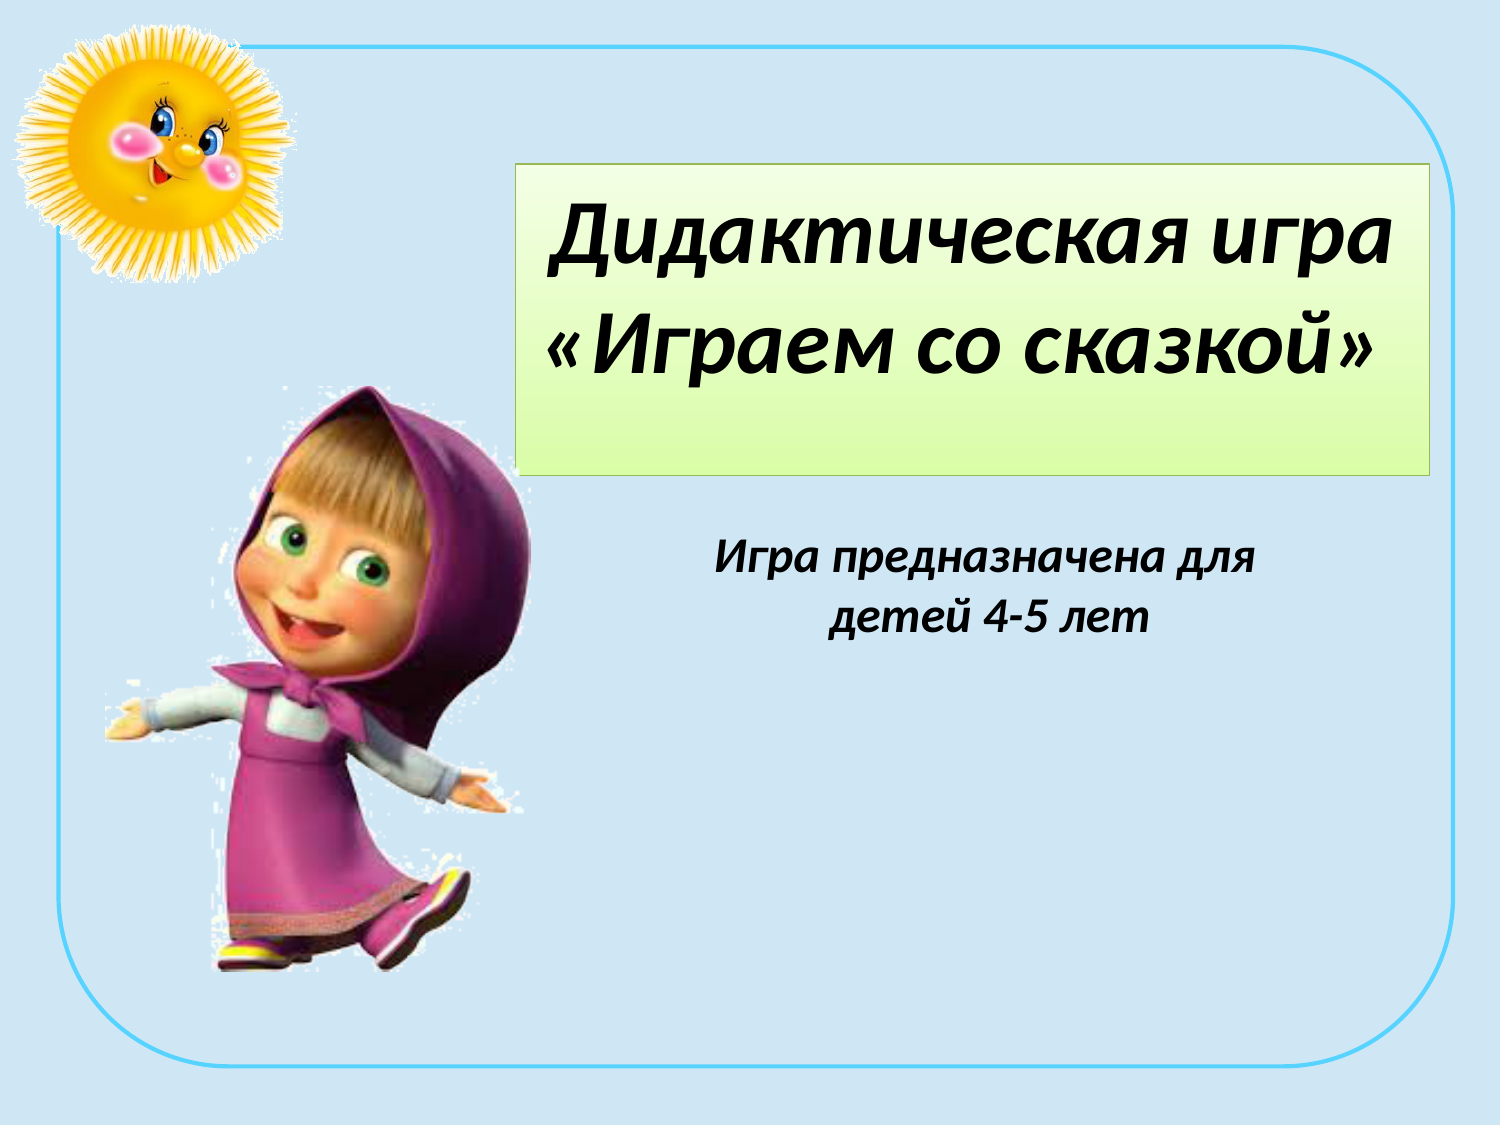

# Дидактическая игра «Играем со сказкой»
Игра предназначена для
детей 4-5 лет